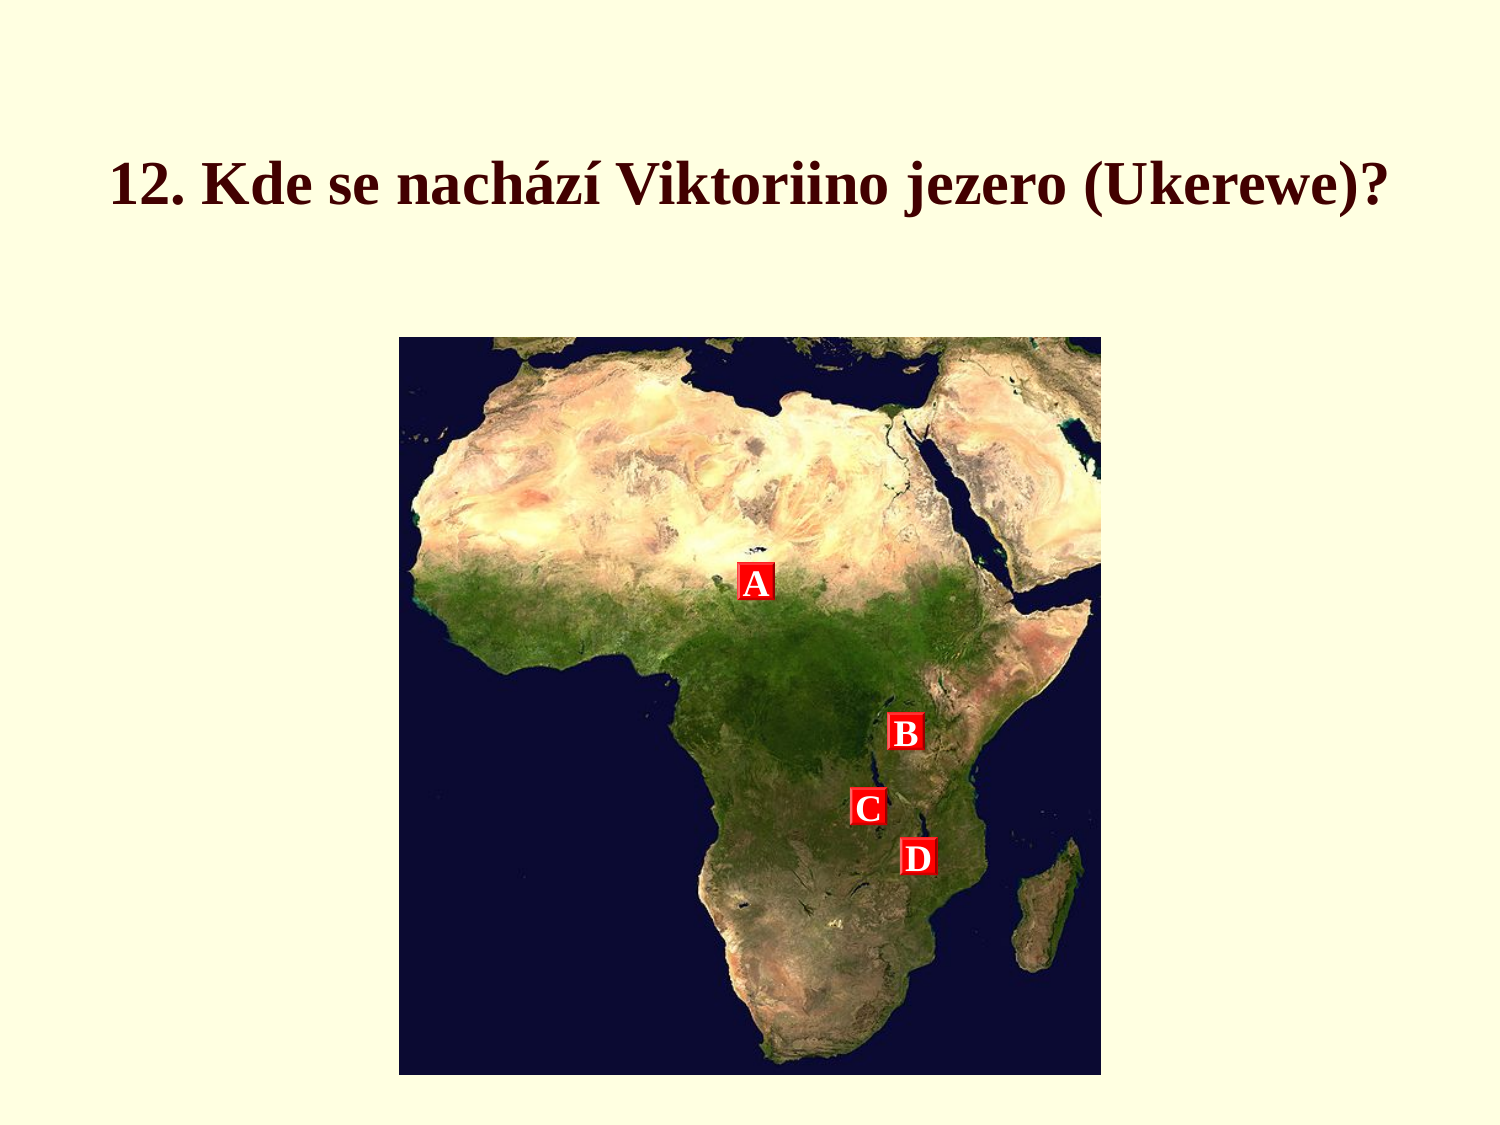

# 12. Kde se nachází Viktoriino jezero (Ukerewe)?
A
B
C
D